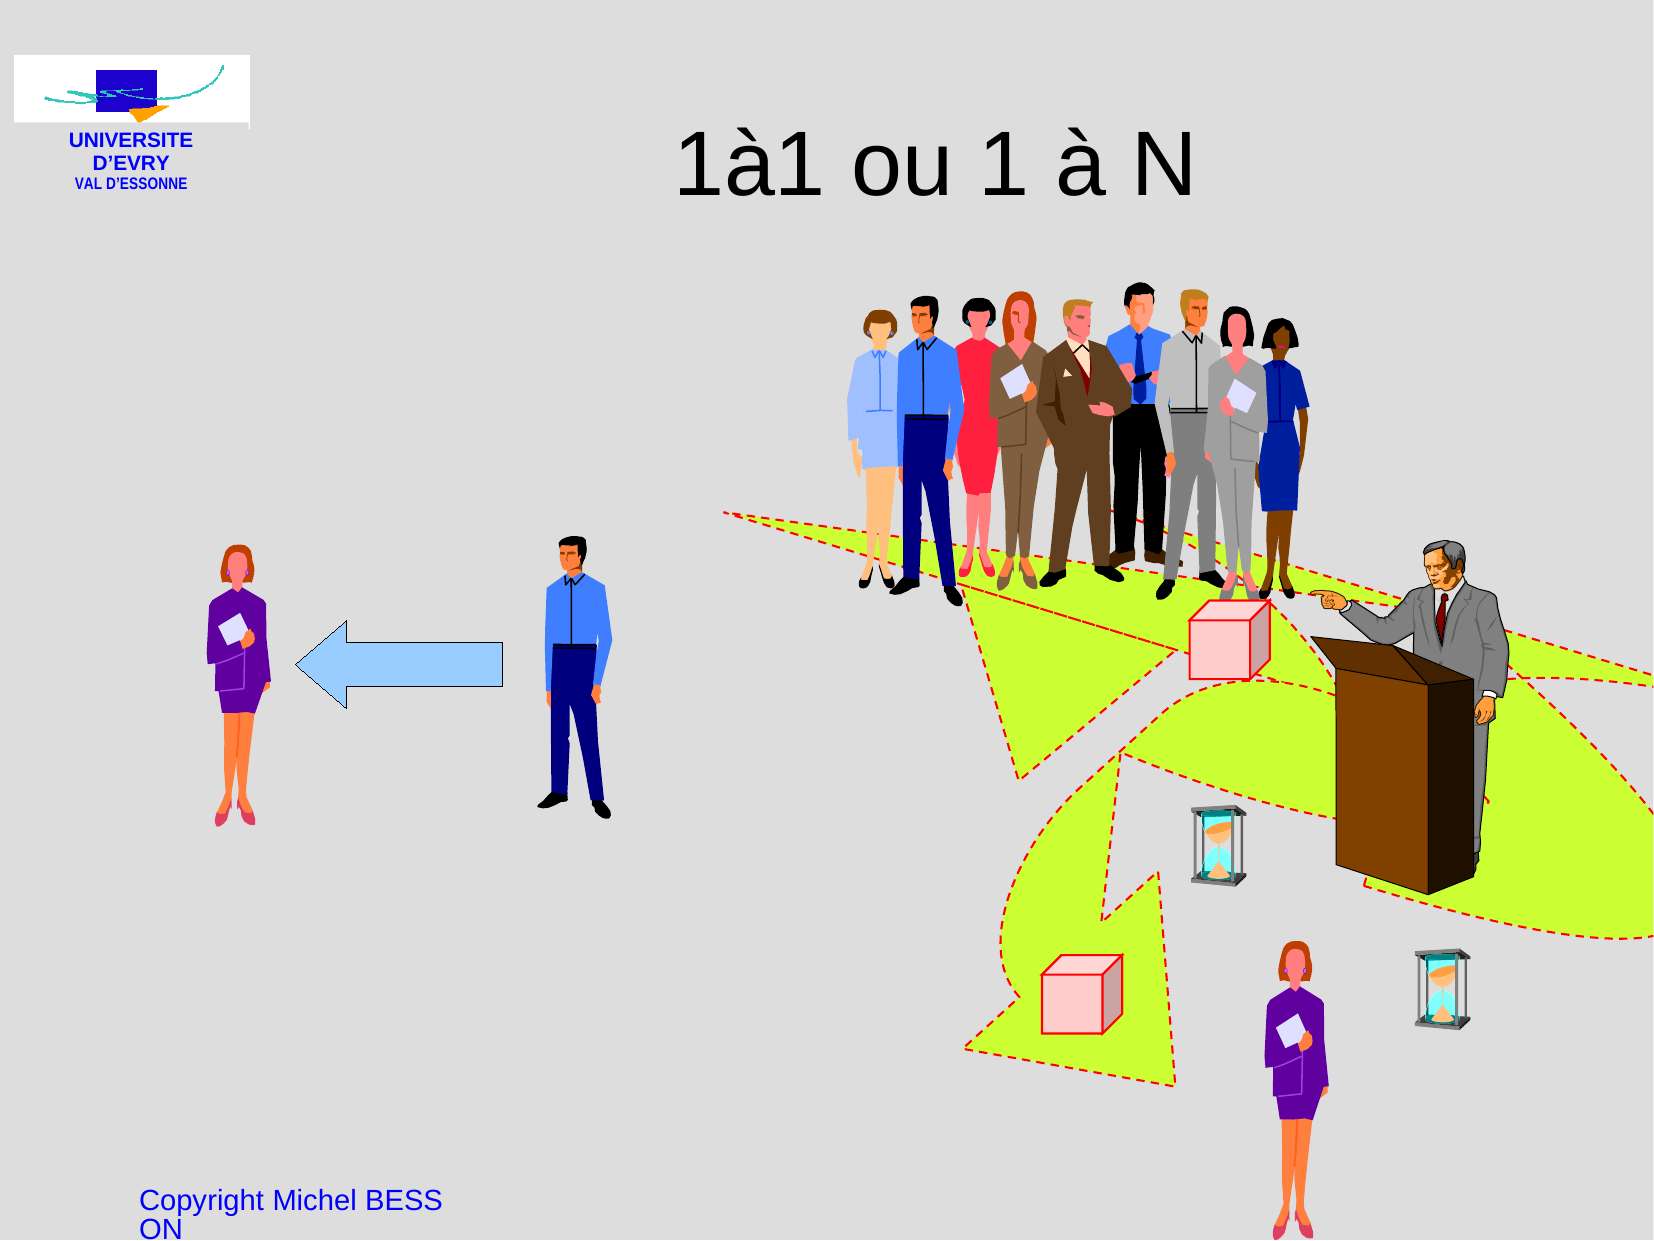

# 1à1 ou 1 à N
UNIVERSITE D’EVRY
VAL D’ESSONNE